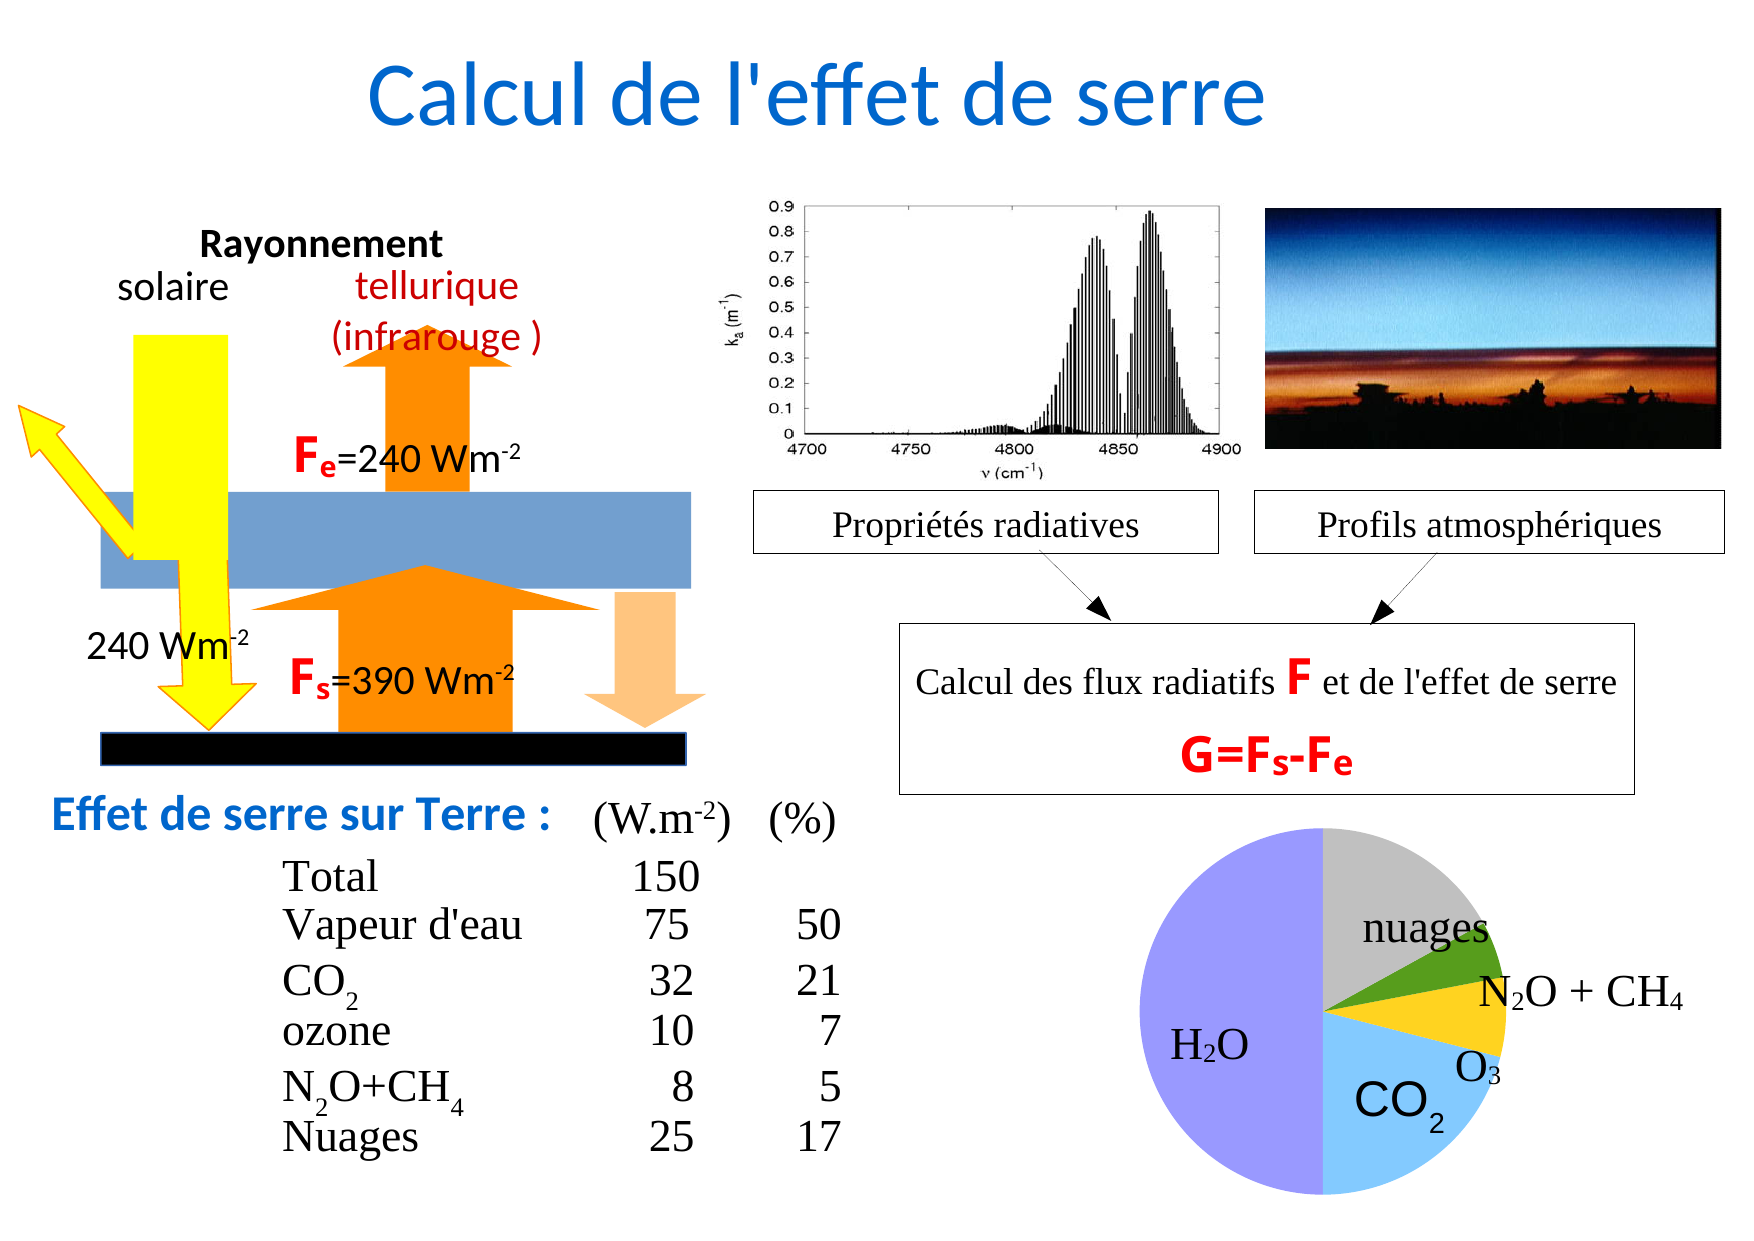

Calcul de l'effet de serre
Rayonnement
tellurique
(infrarouge )
solaire
Fe=240 Wm-2
Profils atmosphériques
Propriétés radiatives
240 Wm-2
Calcul des flux radiatifs F et de l'effet de serre G=Fs-Fe
Fs=390 Wm-2
Effet de serre sur Terre :
# (W.m-2)	(%)
Total 150
Vapeur d'eau	 75		50
CO2 				32		21
ozone 				10		 7
N2O+CH4	 		 8		 5
Nuages				25		17
### Chart
| Category | 3 colonne |
|---|---|
| None | 50.0 |
| None | 21.0 |
| None | 7.0 |
| None | 5.0 |
| None | 17.0 |nuages
N2O + CH4
H2O
O3
CO2